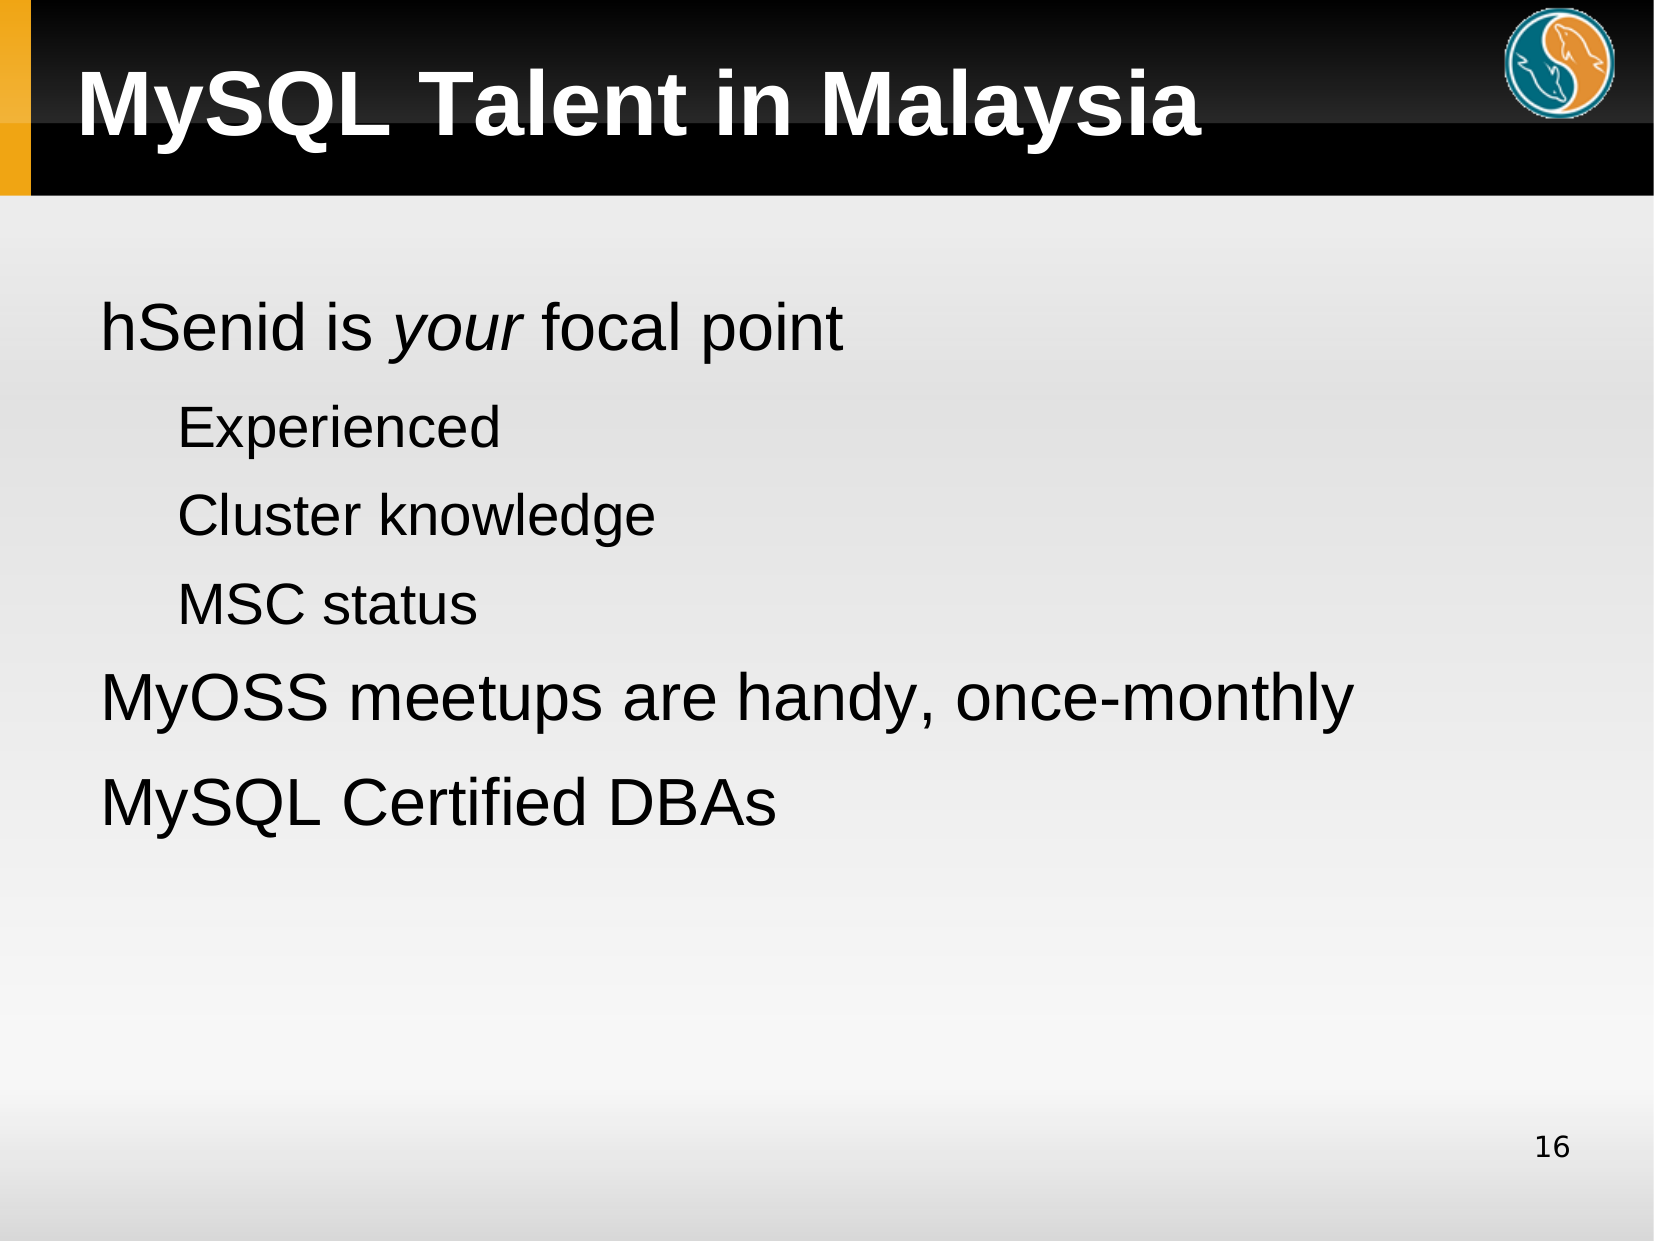

# MySQL Talent in Malaysia
hSenid is your focal point
Experienced
Cluster knowledge
MSC status
MyOSS meetups are handy, once-monthly
MySQL Certified DBAs
16